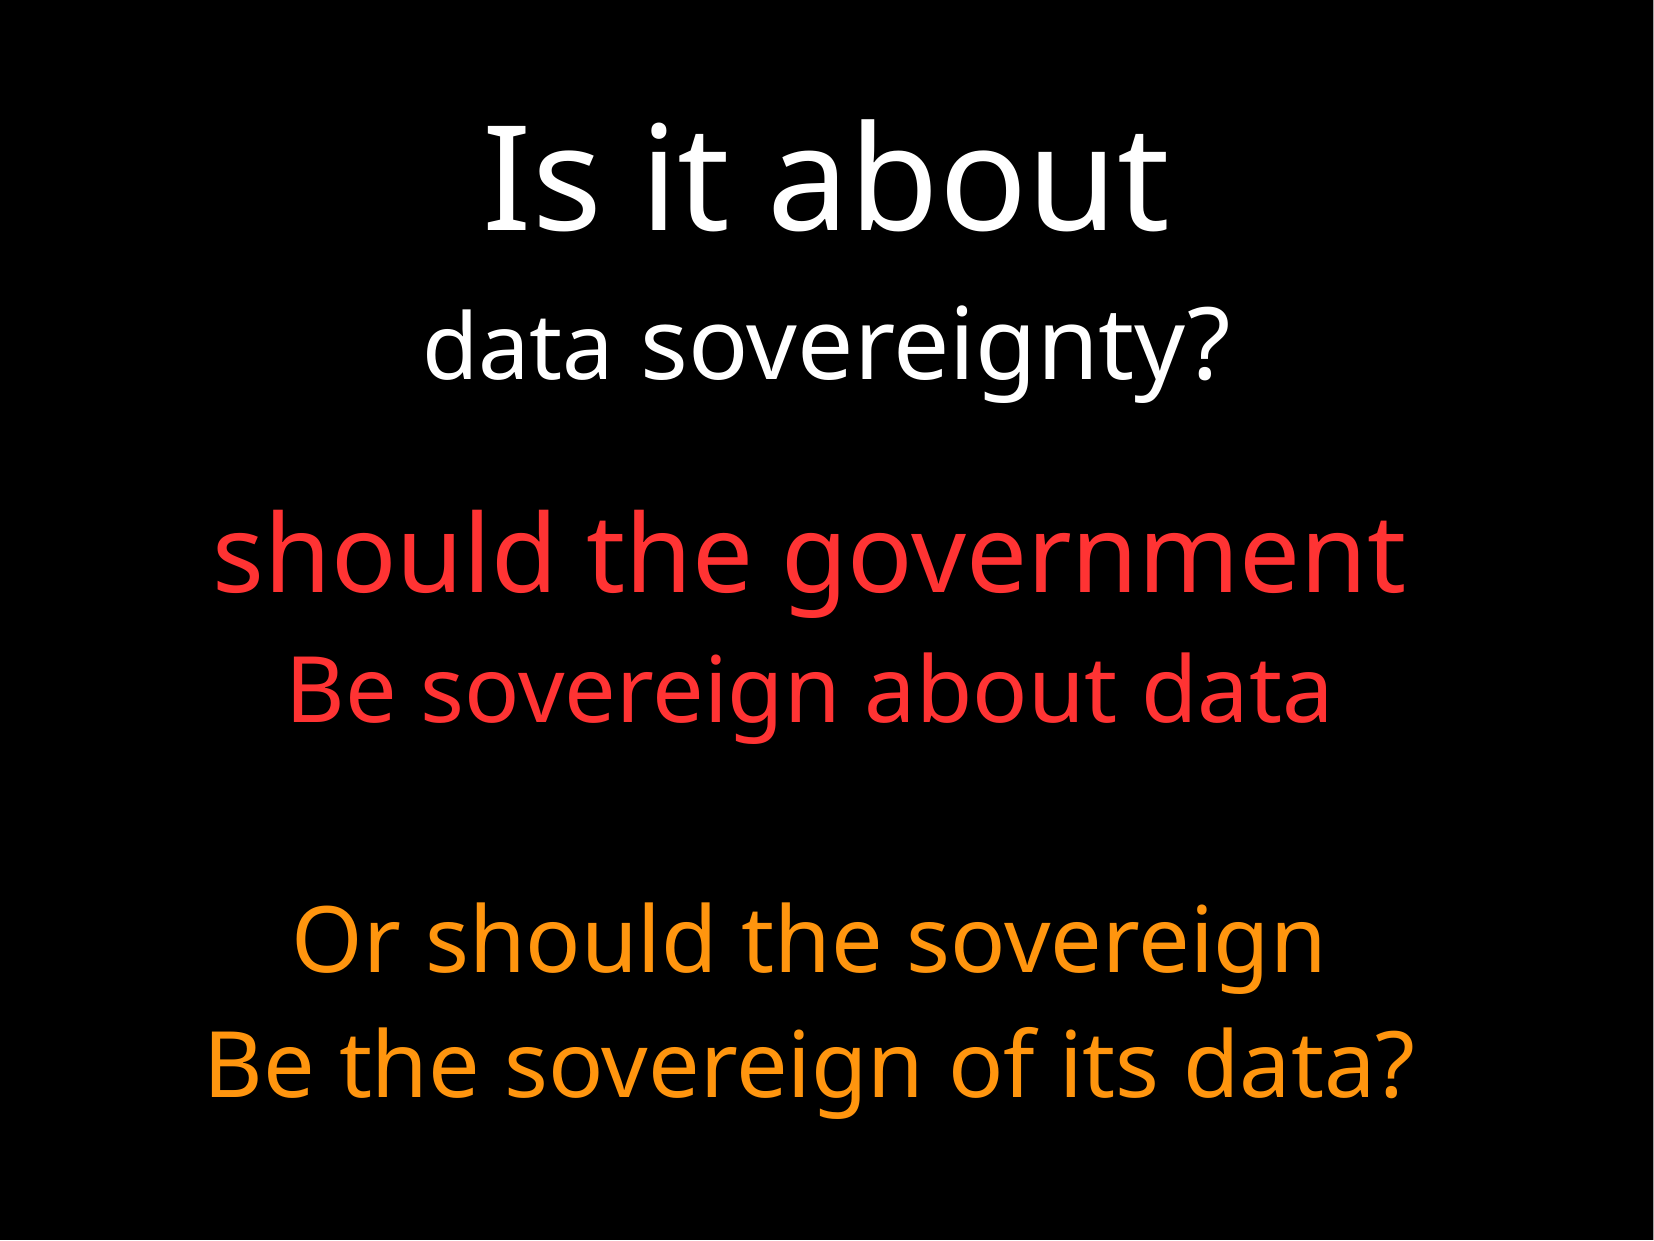

# Is it about data sovereignty?
should the government
Be sovereign about data
Or should the sovereign
Be the sovereign of its data?